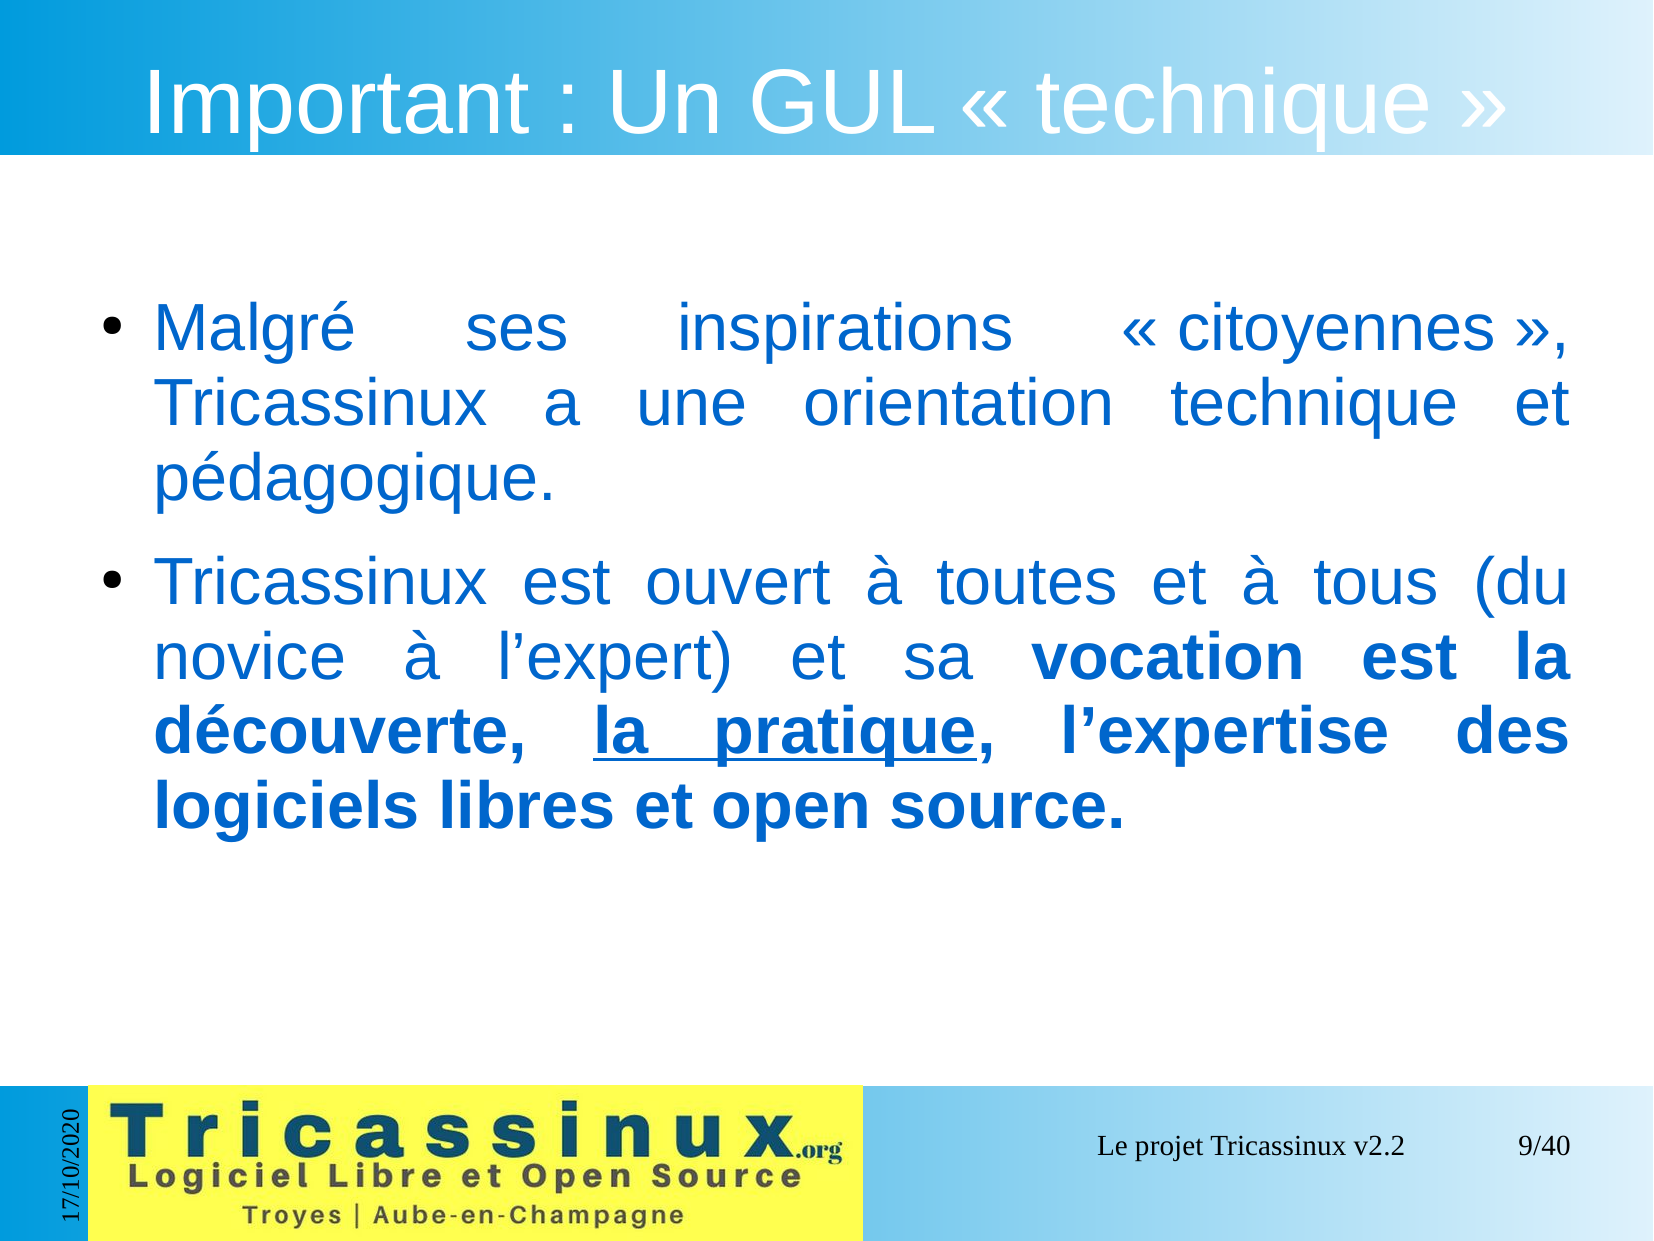

# Important : Un GUL « technique »
Malgré ses inspirations « citoyennes », Tricassinux a une orientation technique et pédagogique.
Tricassinux est ouvert à toutes et à tous (du novice à l’expert) et sa vocation est la découverte, la pratique, l’expertise des logiciels libres et open source.
17/10/2020
9